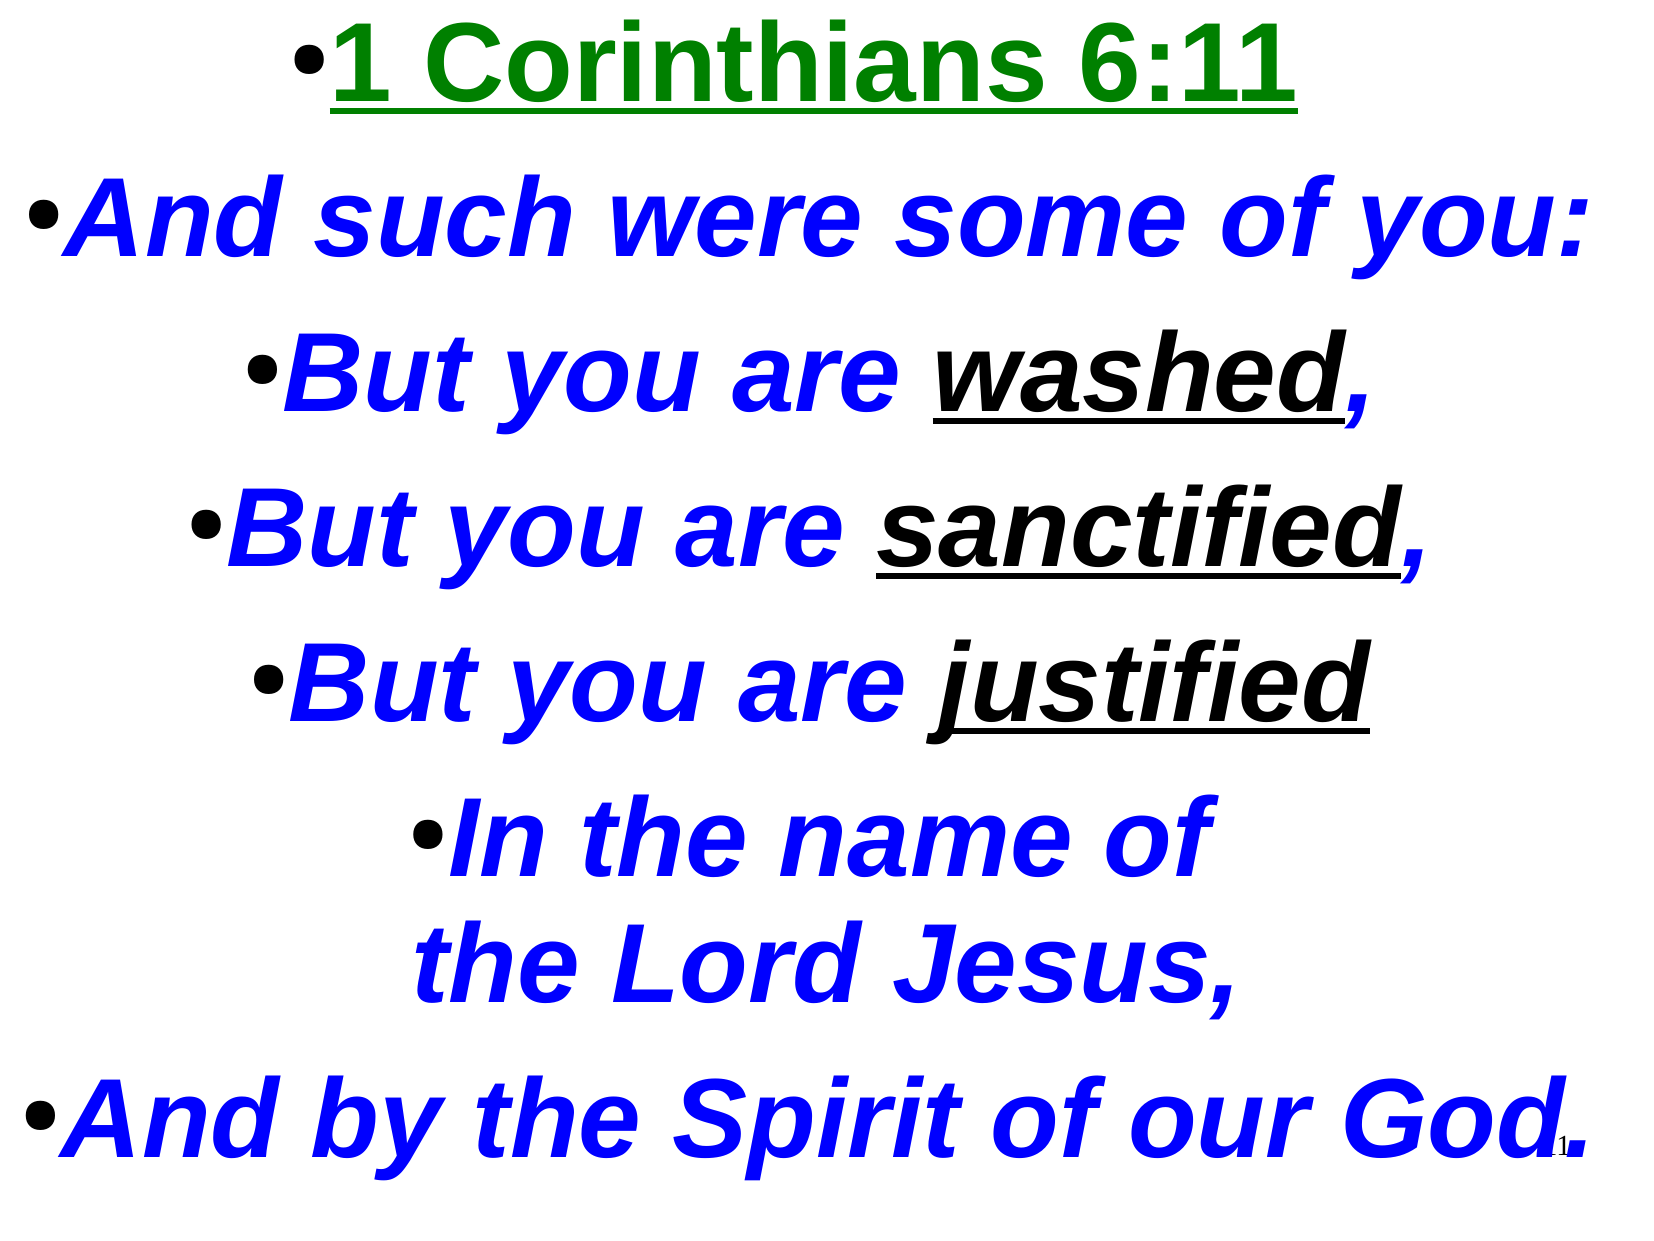

# 1 Corinthians 6:11
And such were some of you:
But you are washed,
But you are sanctified,
But you are justified
In the name of
the Lord Jesus,
And by the Spirit of our God.
11